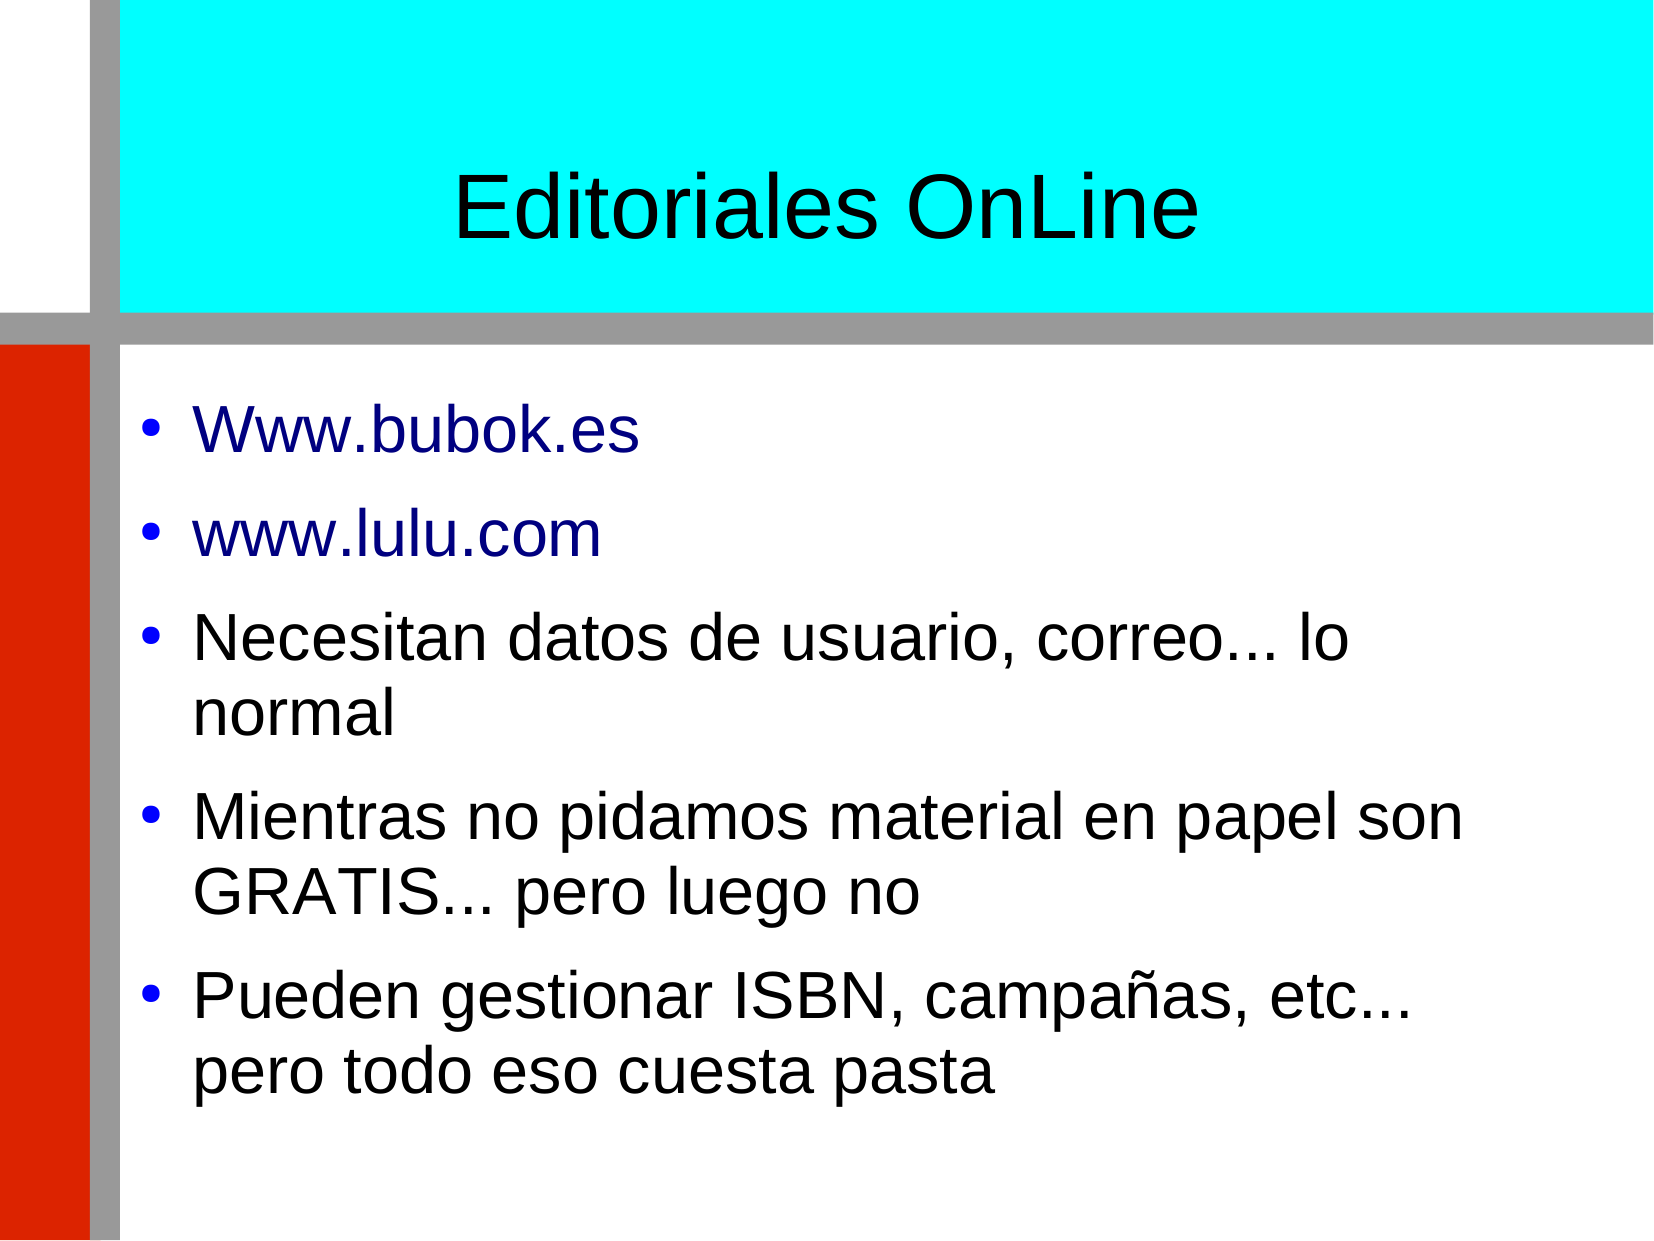

# Editoriales OnLine
Www.bubok.es
www.lulu.com
Necesitan datos de usuario, correo... lo normal
Mientras no pidamos material en papel son GRATIS... pero luego no
Pueden gestionar ISBN, campañas, etc... pero todo eso cuesta pasta